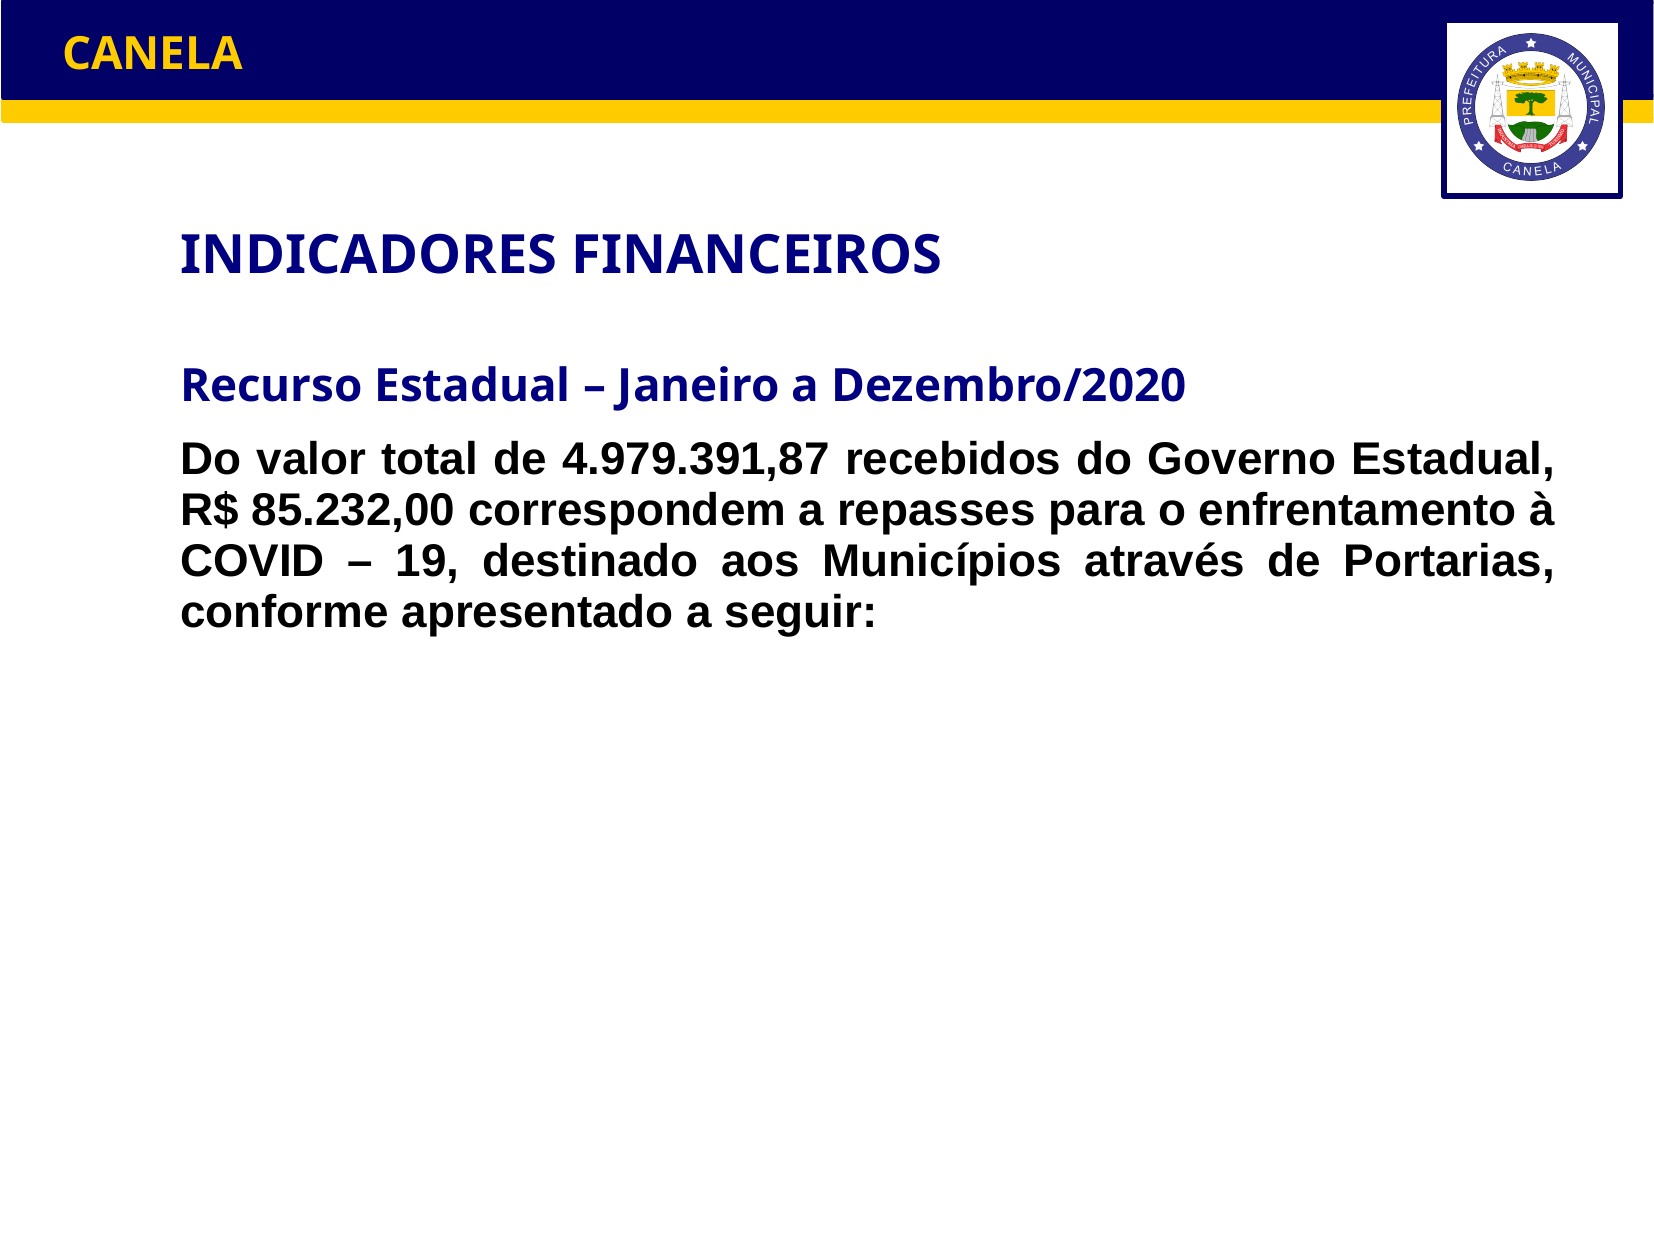

CANELA
CANELA
INDICADORES FINANCEIROS
Recurso Estadual – Janeiro a Dezembro/2020
Do valor total de 4.979.391,87 recebidos do Governo Estadual, R$ 85.232,00 correspondem a repasses para o enfrentamento à COVID – 19, destinado aos Municípios através de Portarias, conforme apresentado a seguir: